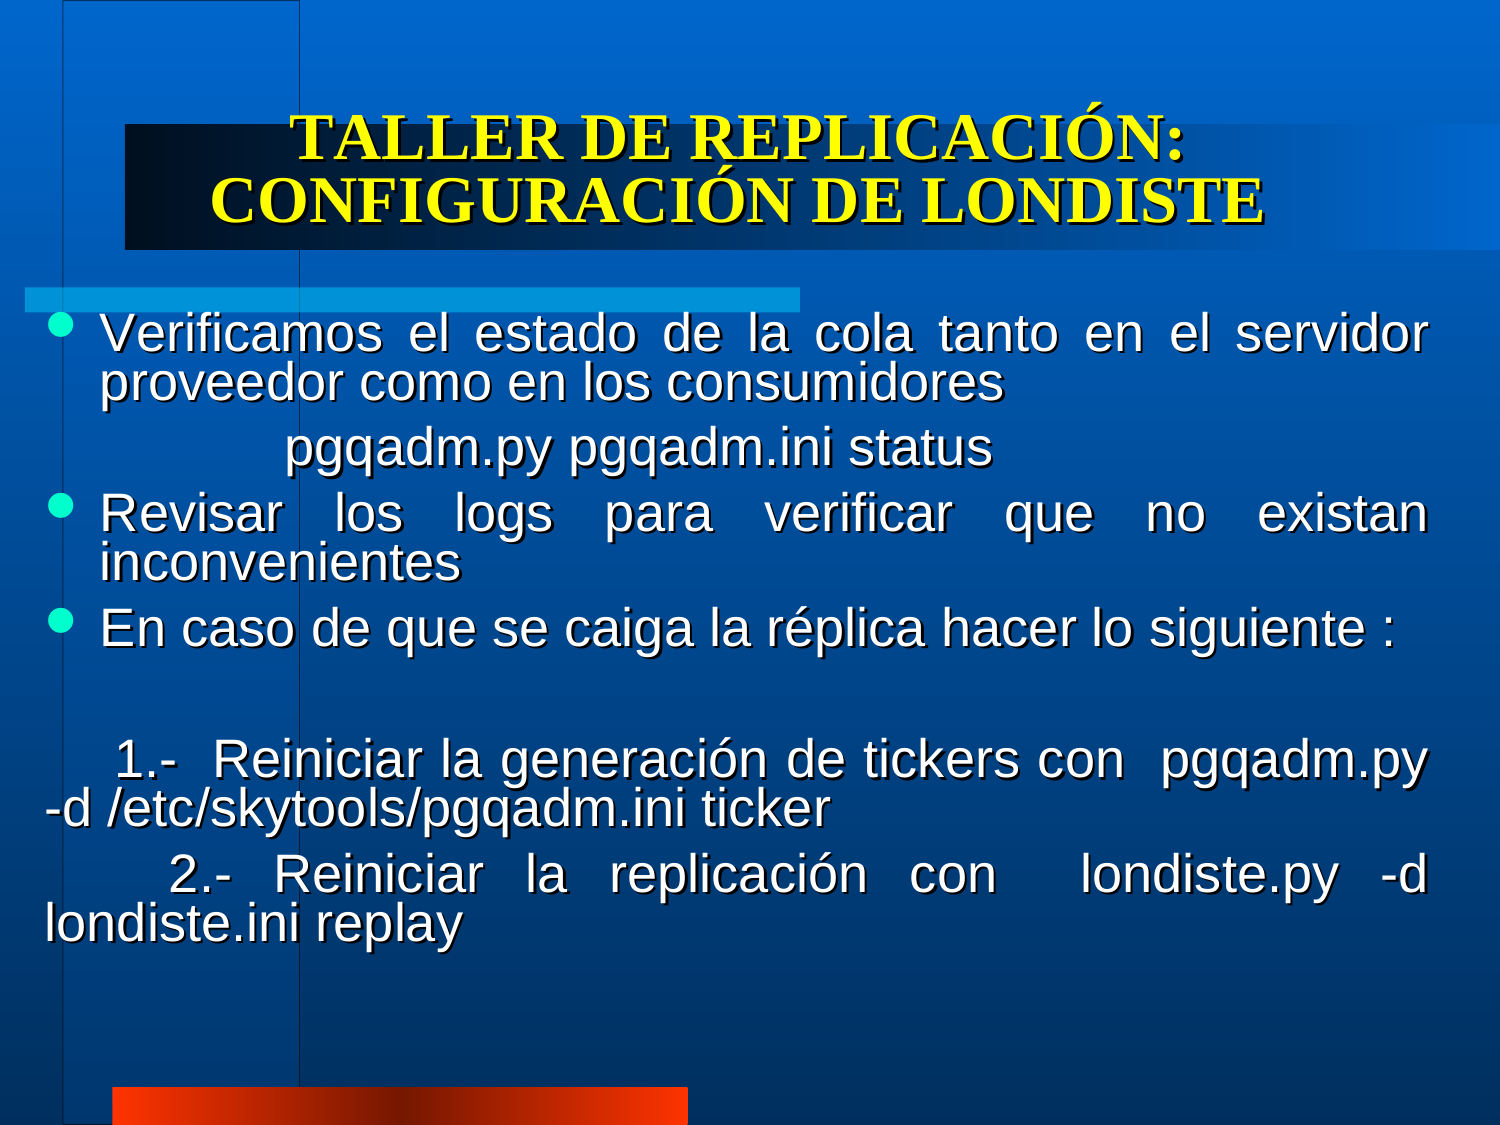

# TALLER DE REPLICACIÓN: CONFIGURACIÓN DE LONDISTE
Verificamos el estado de la cola tanto en el servidor proveedor como en los consumidores
 pgqadm.py pgqadm.ini status
Revisar los logs para verificar que no existan inconvenientes
En caso de que se caiga la réplica hacer lo siguiente :
 1.- Reiniciar la generación de tickers con pgqadm.py -d /etc/skytools/pgqadm.ini ticker
 2.- Reiniciar la replicación con londiste.py -d londiste.ini replay